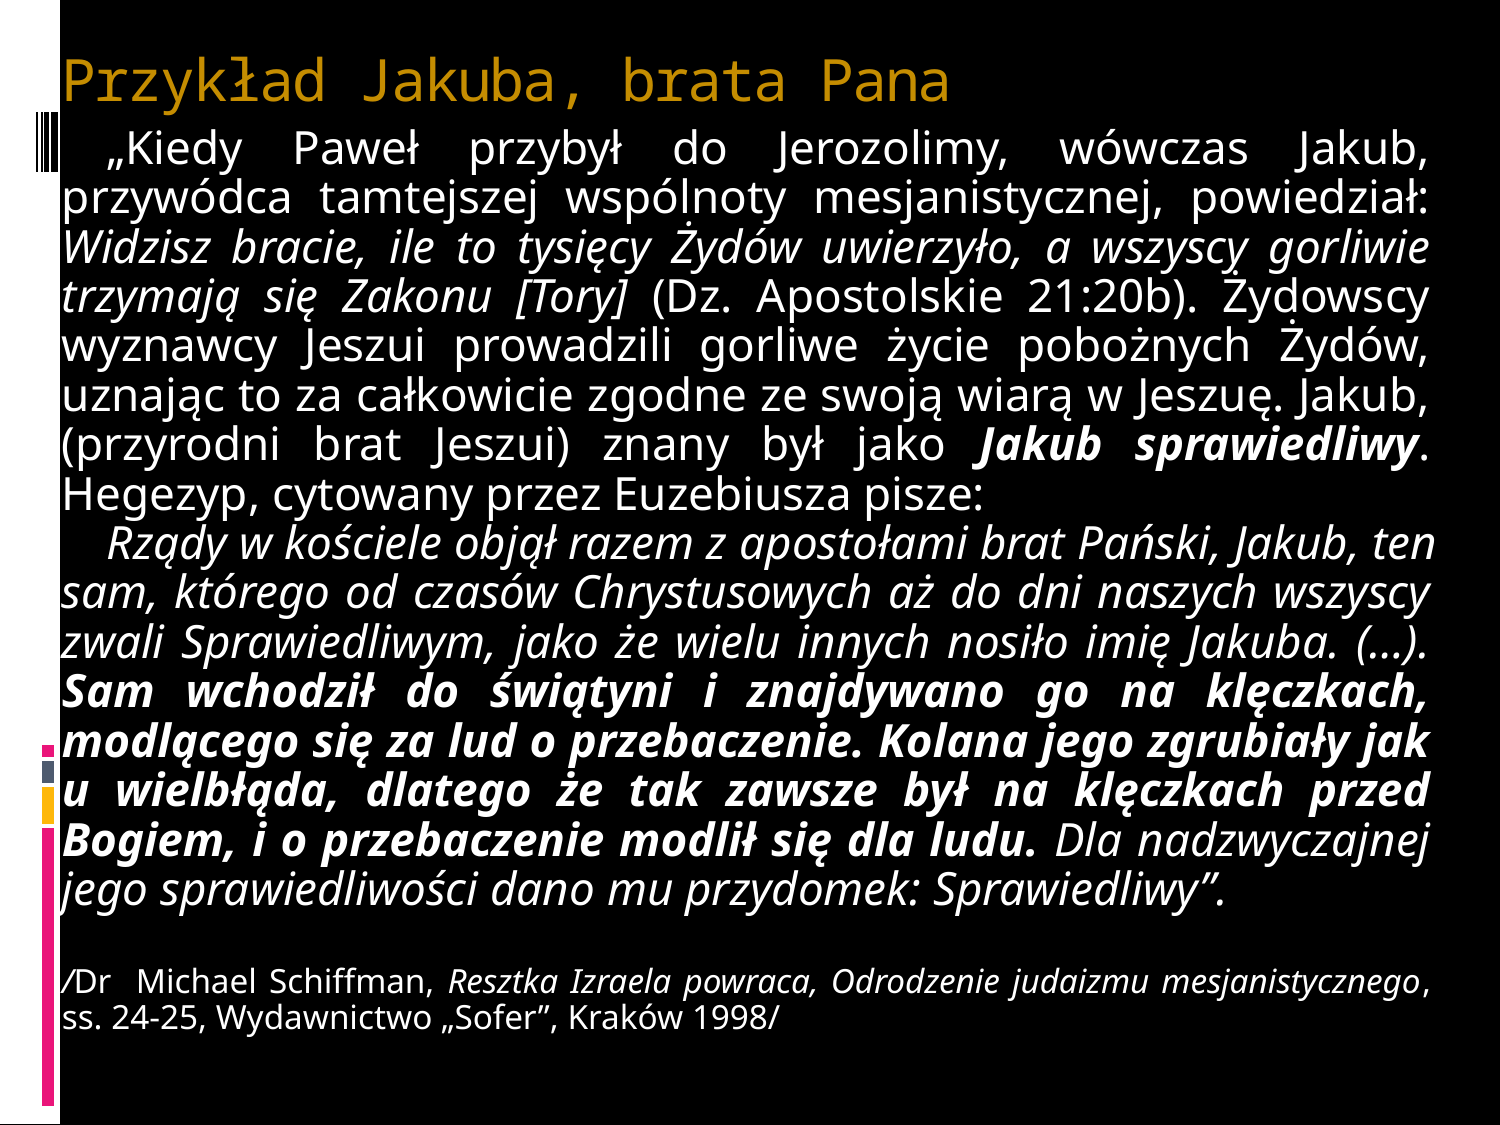

# Przykład Jakuba, brata Pana
„Kiedy Paweł przybył do Jerozolimy, wówczas Jakub, przywódca tamtejszej wspólnoty mesjanistycznej, powiedział: Widzisz bracie, ile to tysięcy Żydów uwierzyło, a wszyscy gorliwie trzymają się Zakonu [Tory] (Dz. Apostolskie 21:20b). Żydowscy wyznawcy Jeszui prowadzili gorliwe życie pobożnych Żydów, uznając to za całkowicie zgodne ze swoją wiarą w Jeszuę. Jakub, (przyrodni brat Jeszui) znany był jako Jakub sprawiedliwy. Hegezyp, cytowany przez Euzebiusza pisze:
Rządy w kościele objął razem z apostołami brat Pański, Jakub, ten sam, którego od czasów Chrystusowych aż do dni naszych wszyscy zwali Sprawiedliwym, jako że wielu innych nosiło imię Jakuba. (…). Sam wchodził do świątyni i znajdywano go na klęczkach, modlącego się za lud o przebaczenie. Kolana jego zgrubiały jak u wielbłąda, dlatego że tak zawsze był na klęczkach przed Bogiem, i o przebaczenie modlił się dla ludu. Dla nadzwyczajnej jego sprawiedliwości dano mu przydomek: Sprawiedliwy”.
/Dr Michael Schiffman, Resztka Izraela powraca, Odrodzenie judaizmu mesjanistycznego, ss. 24-25, Wydawnictwo „Sofer”, Kraków 1998/